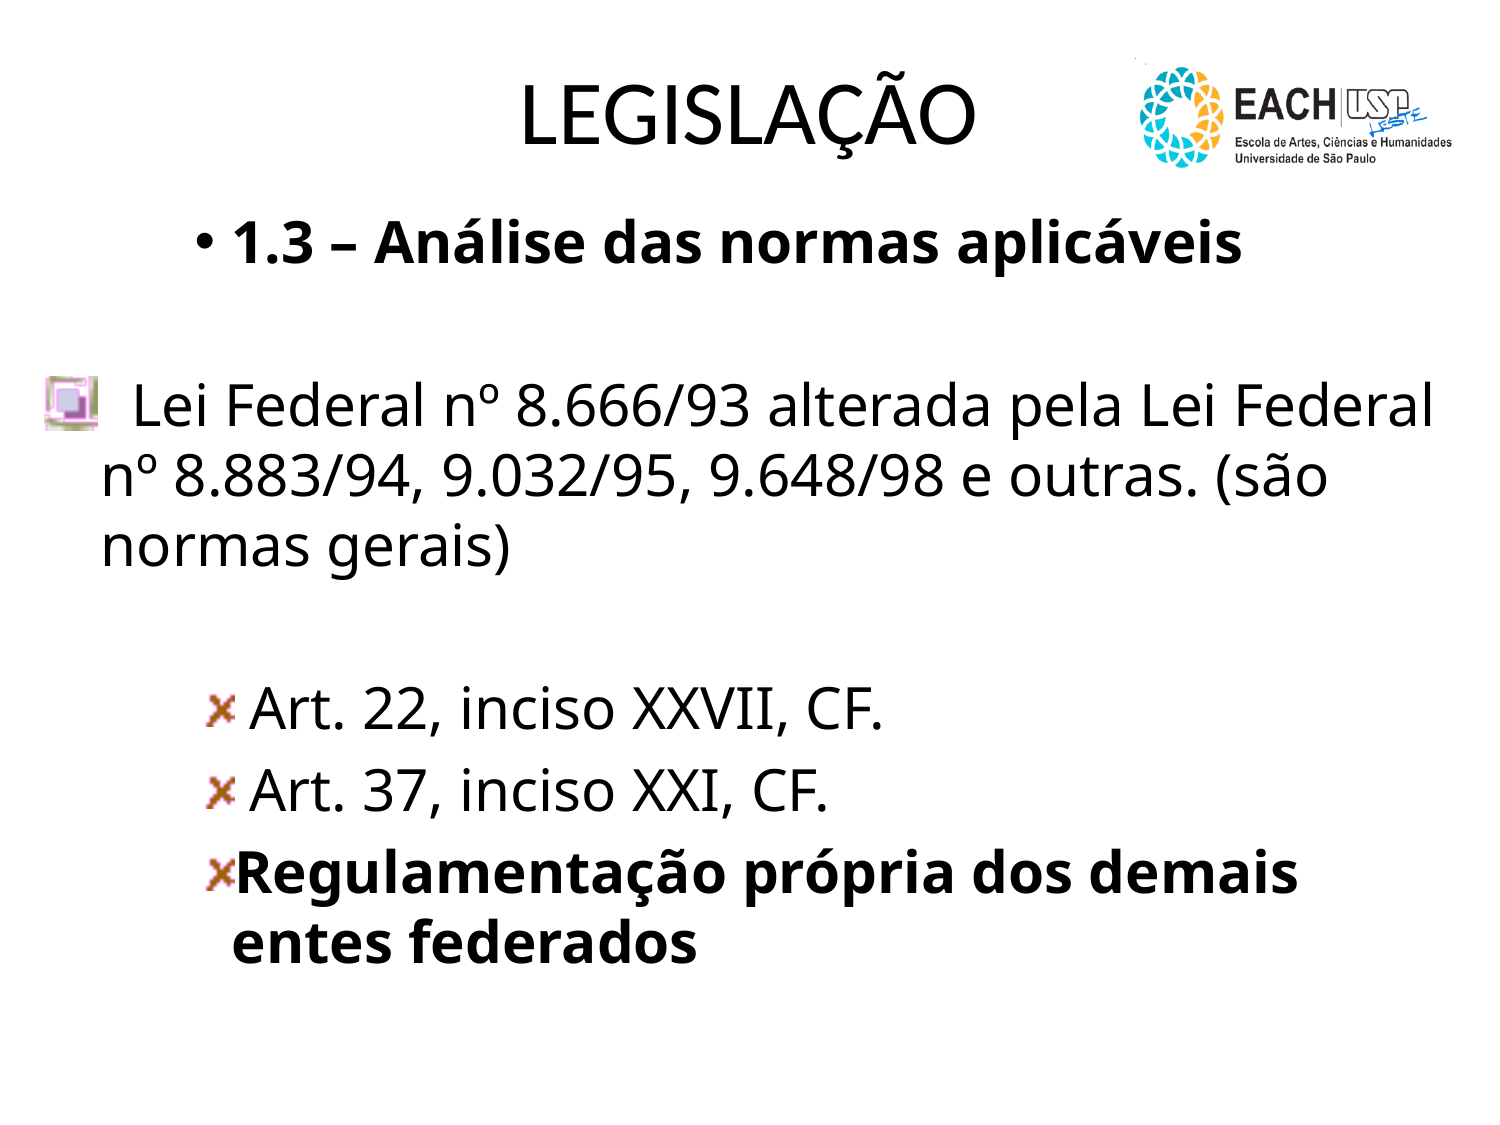

LEGISLAÇÃO
# 1.3 – Análise das normas aplicáveis
 Lei Federal nº 8.666/93 alterada pela Lei Federal nº 8.883/94, 9.032/95, 9.648/98 e outras. (são normas gerais)
 Art. 22, inciso XXVII, CF.
 Art. 37, inciso XXI, CF.
Regulamentação própria dos demais entes federados